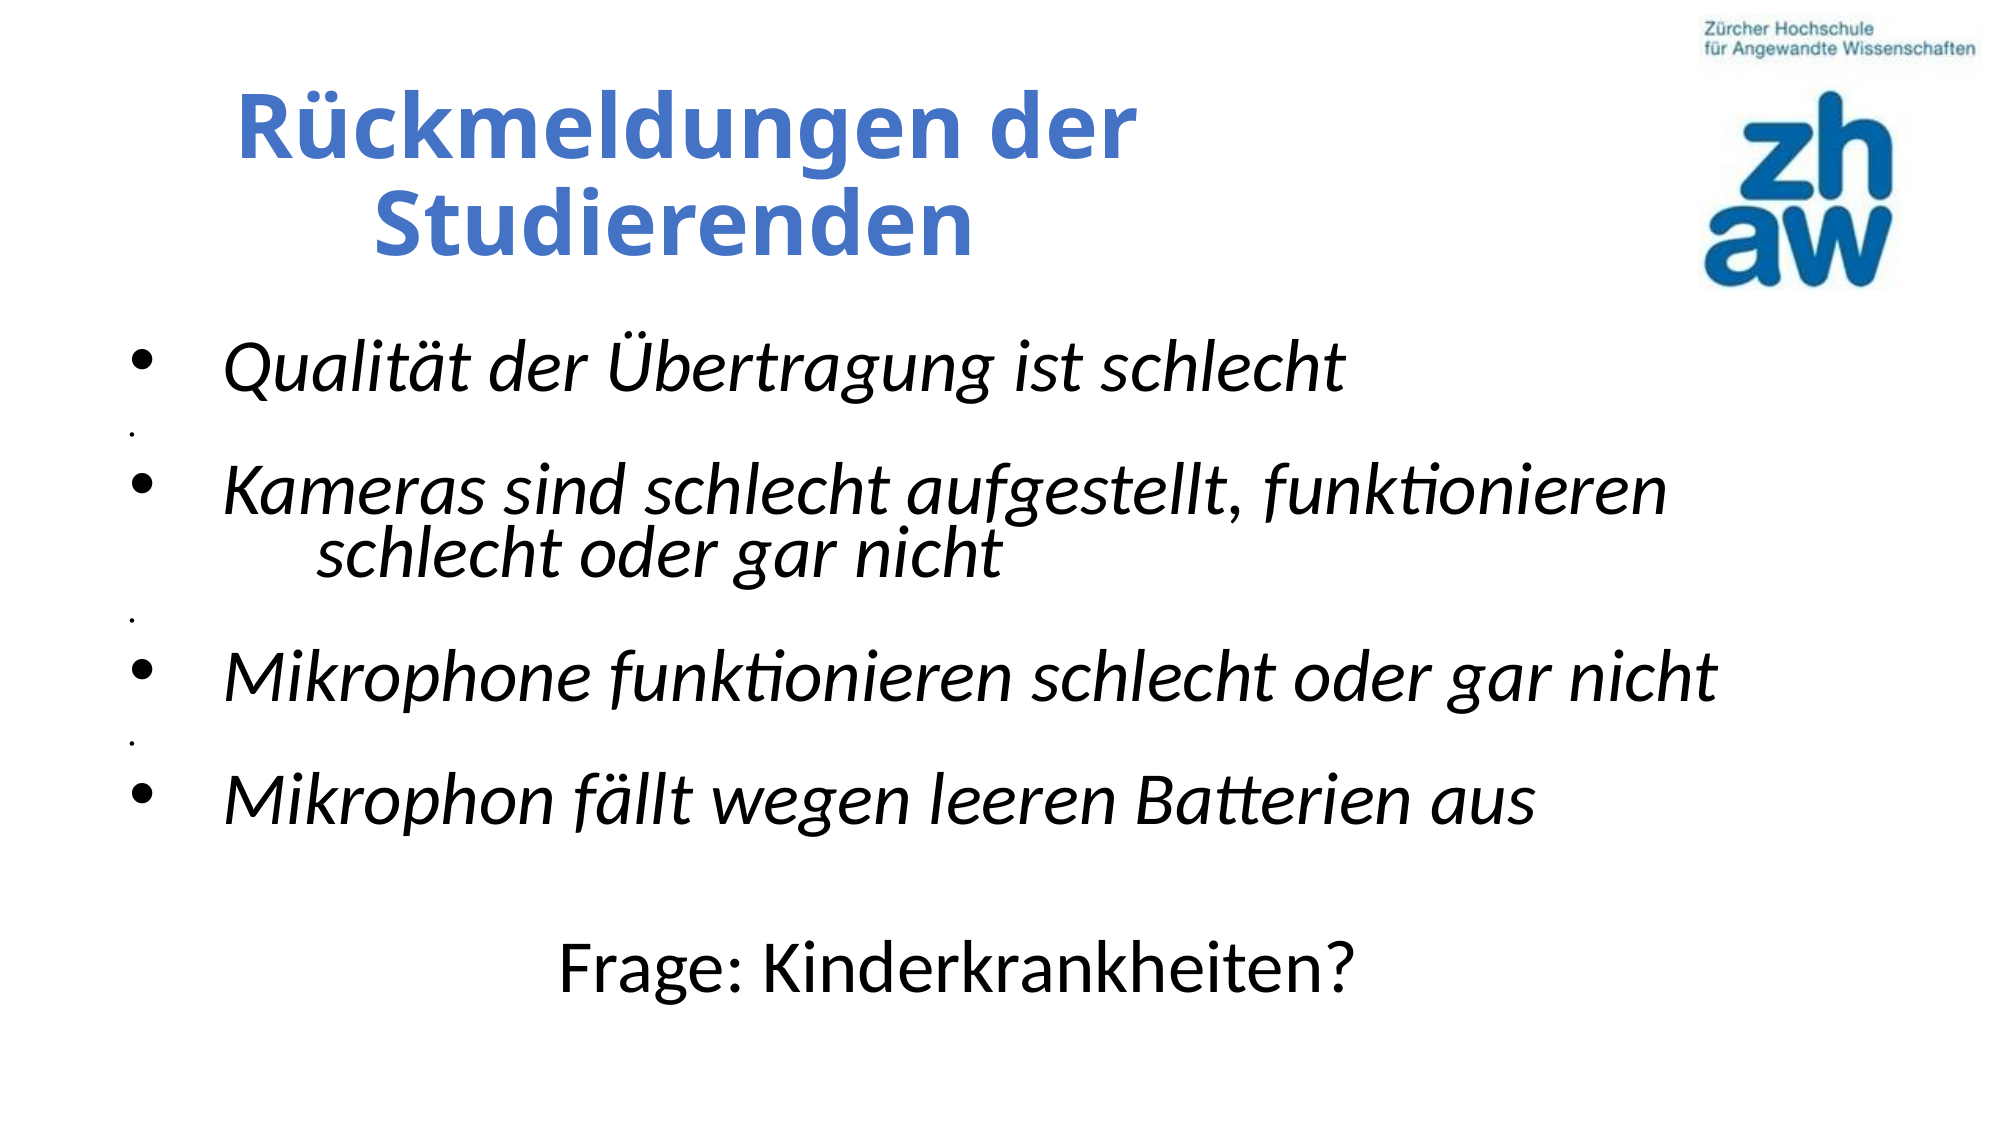

Rückmeldungen der Studierenden
# Qualität der Übertragung ist schlecht
Kameras sind schlecht aufgestellt, funktionieren schlecht oder gar nicht
Mikrophone funktionieren schlecht oder gar nicht
Mikrophon fällt wegen leeren Batterien aus
Frage: Kinderkrankheiten?